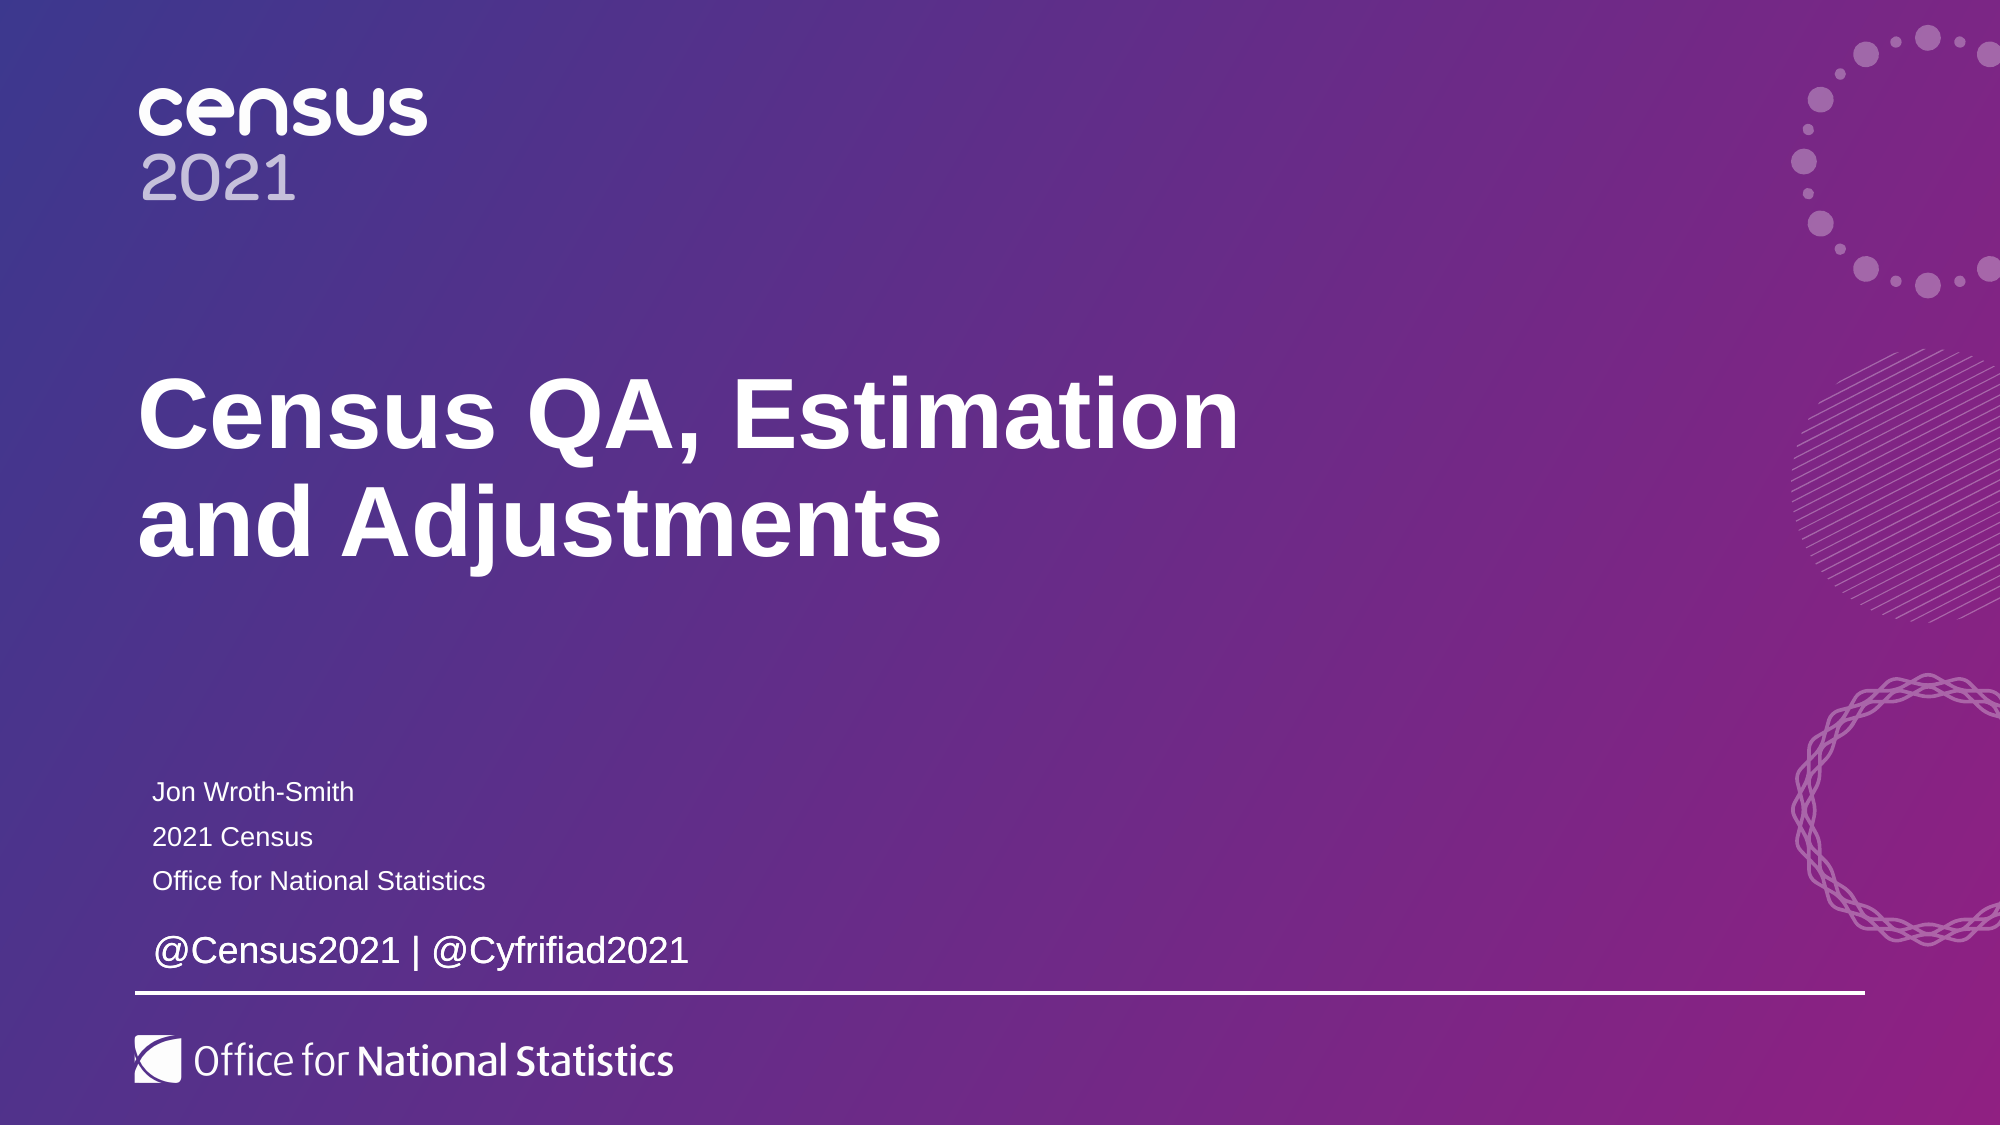

# Census QA, Estimation and Adjustments
Jon Wroth-Smith
2021 Census
Office for National Statistics